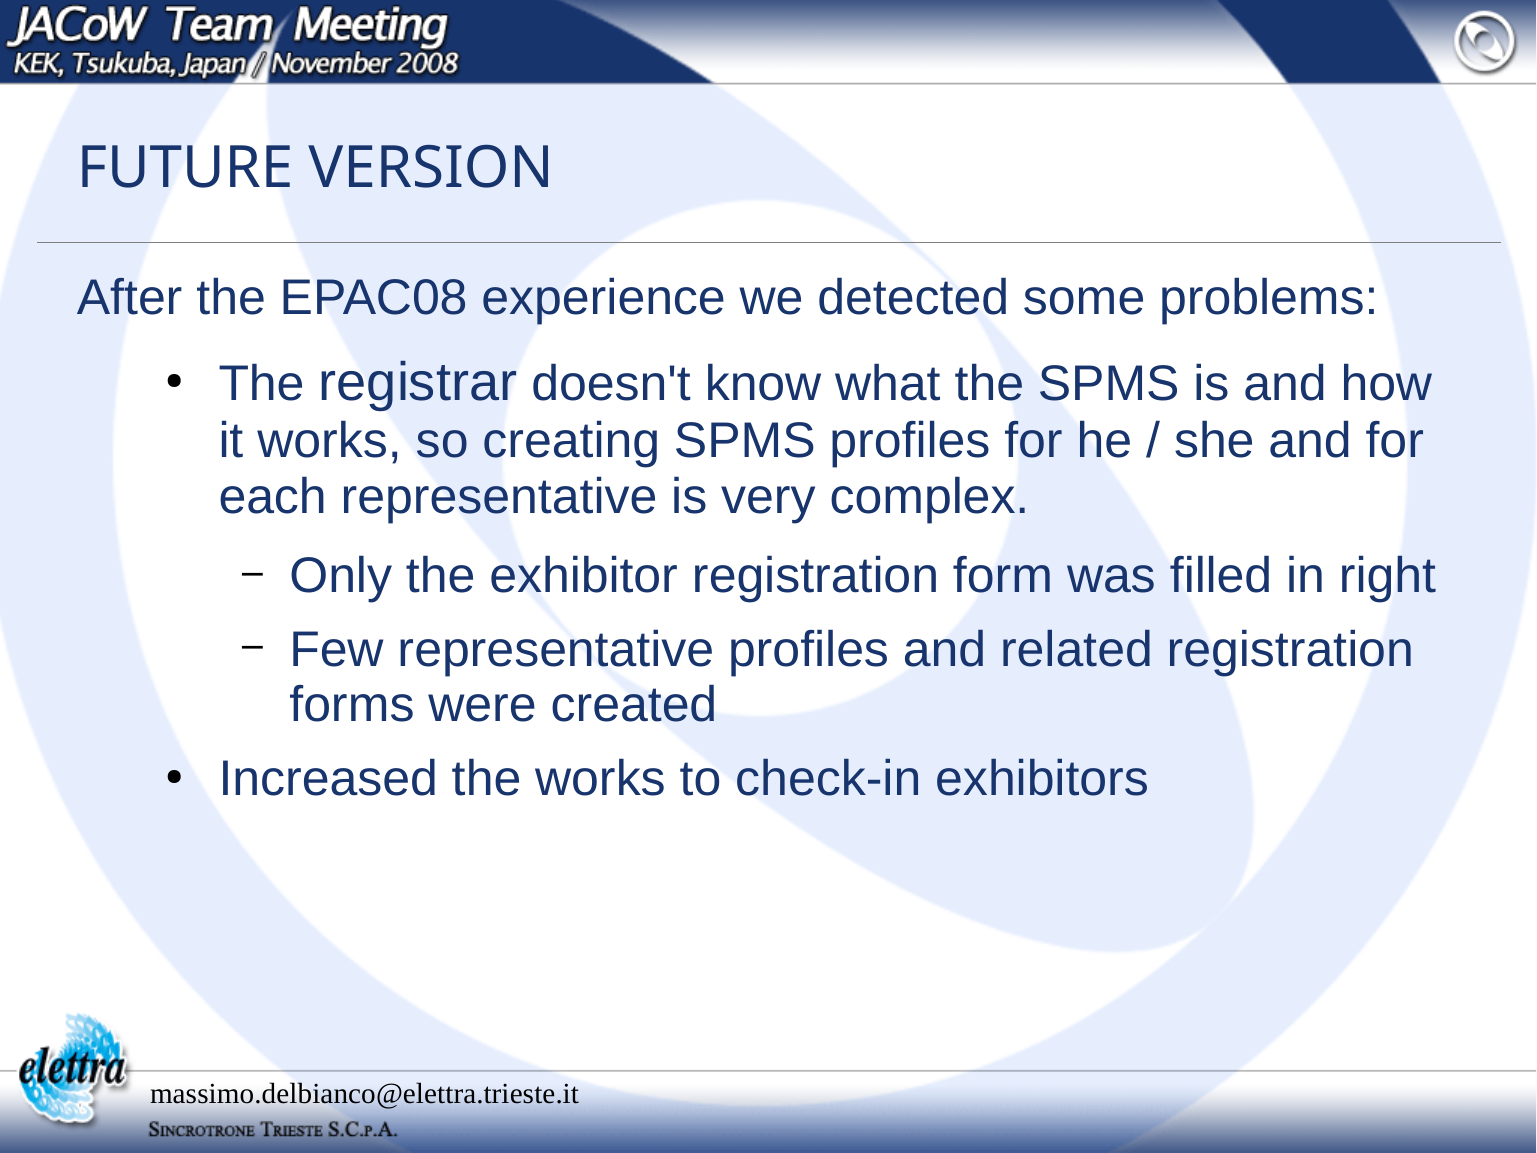

# FUTURE VERSION
After the EPAC08 experience we detected some problems:
The registrar doesn't know what the SPMS is and how it works, so creating SPMS profiles for he / she and for each representative is very complex.
Only the exhibitor registration form was filled in right
Few representative profiles and related registration forms were created
Increased the works to check-in exhibitors